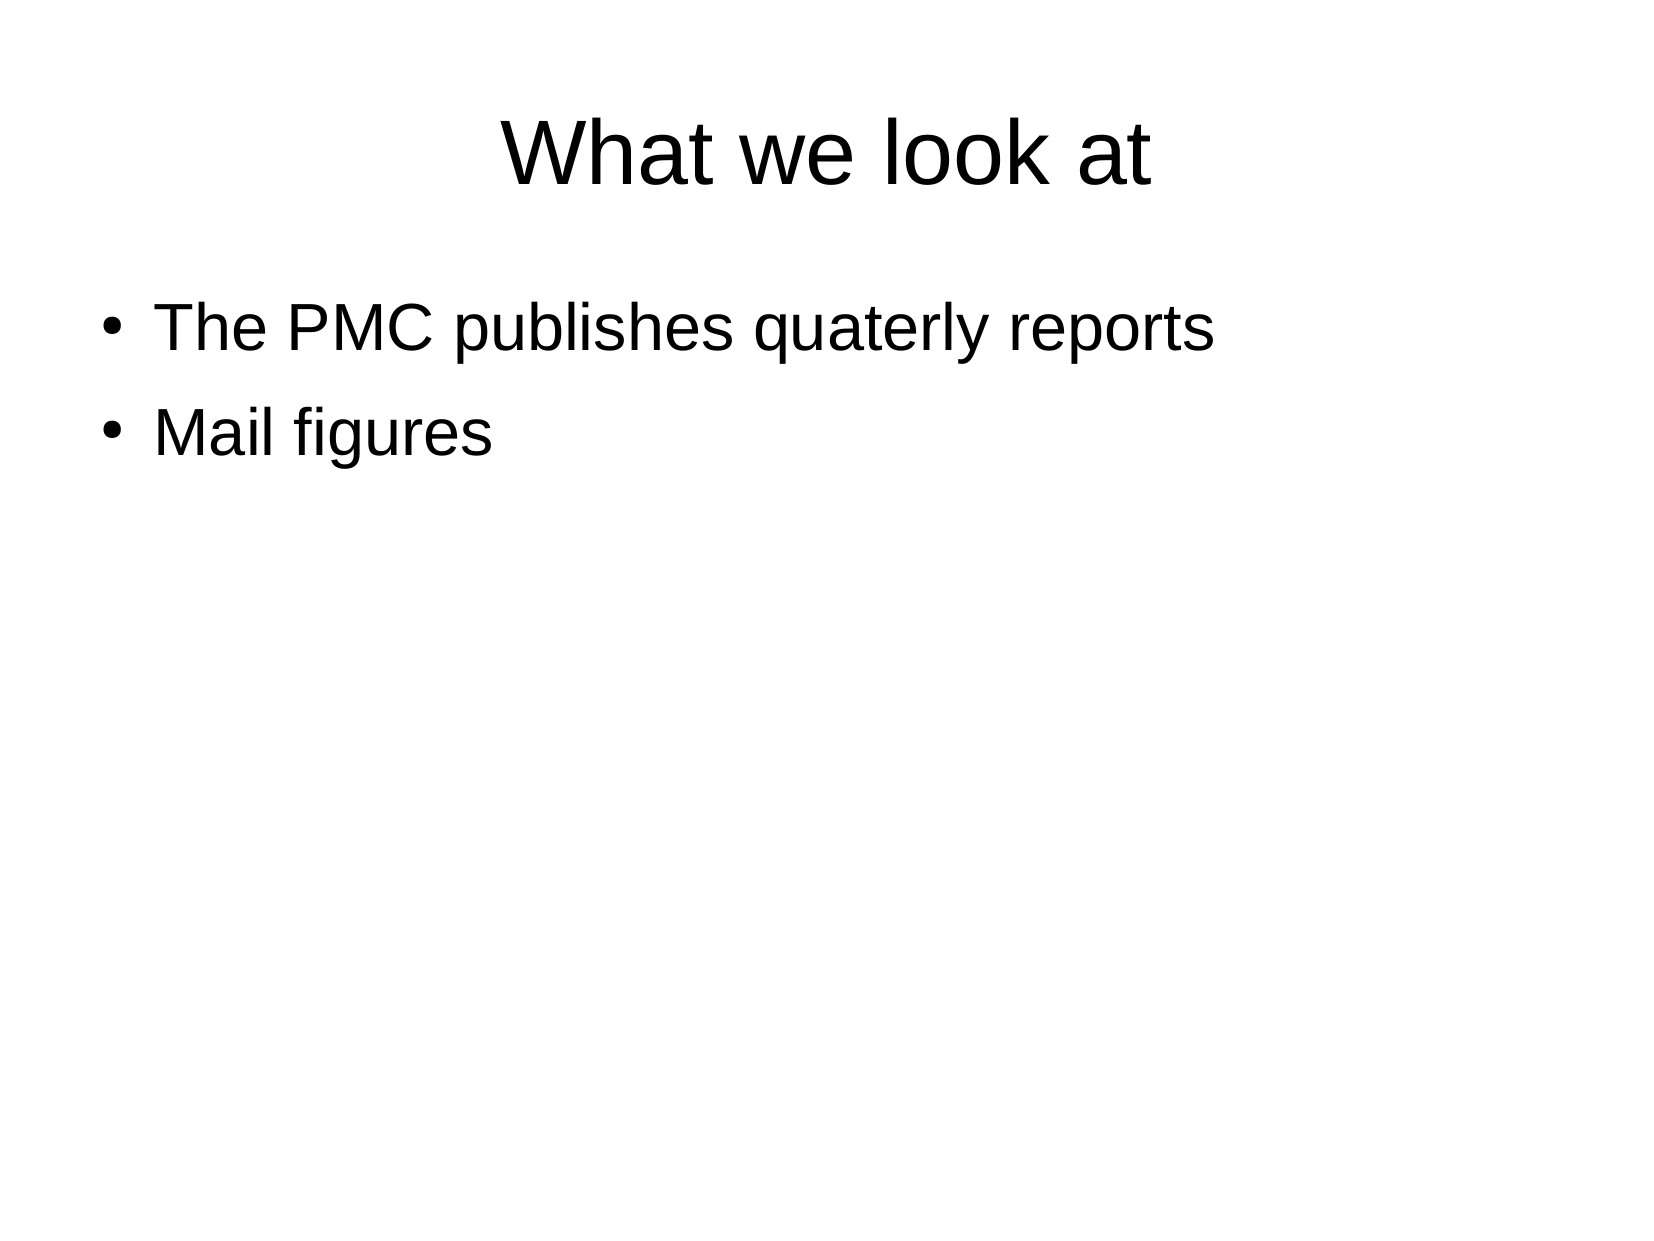

# What we look at
The PMC publishes quaterly reports
Mail figures